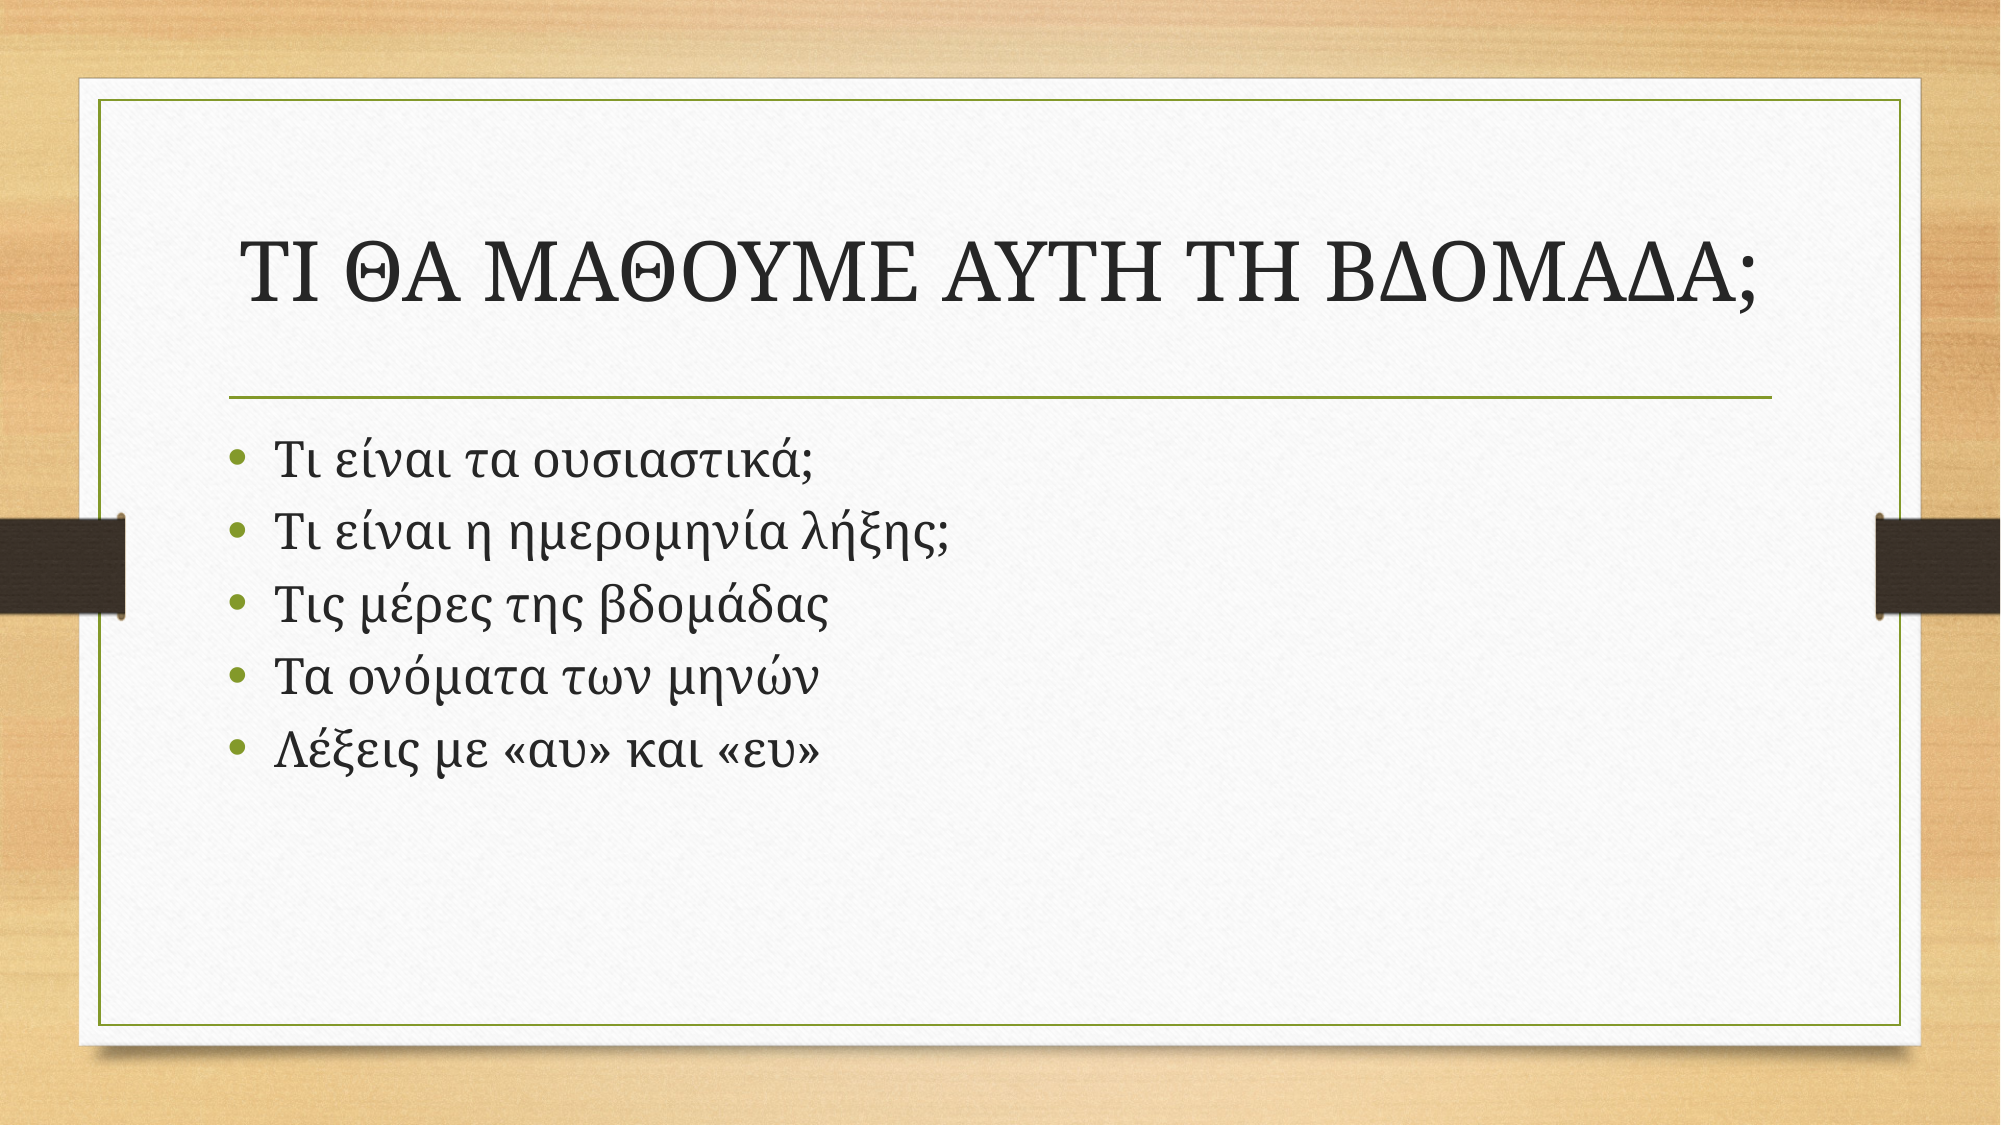

# ΤΙ ΘΑ ΜΑΘΟΥΜΕ ΑΥΤΗ ΤΗ ΒΔΟΜΑΔΑ;
Τι είναι τα ουσιαστικά;
Τι είναι η ημερομηνία λήξης;
Τις μέρες της βδομάδας
Τα ονόματα των μηνών
Λέξεις με «αυ» και «ευ»